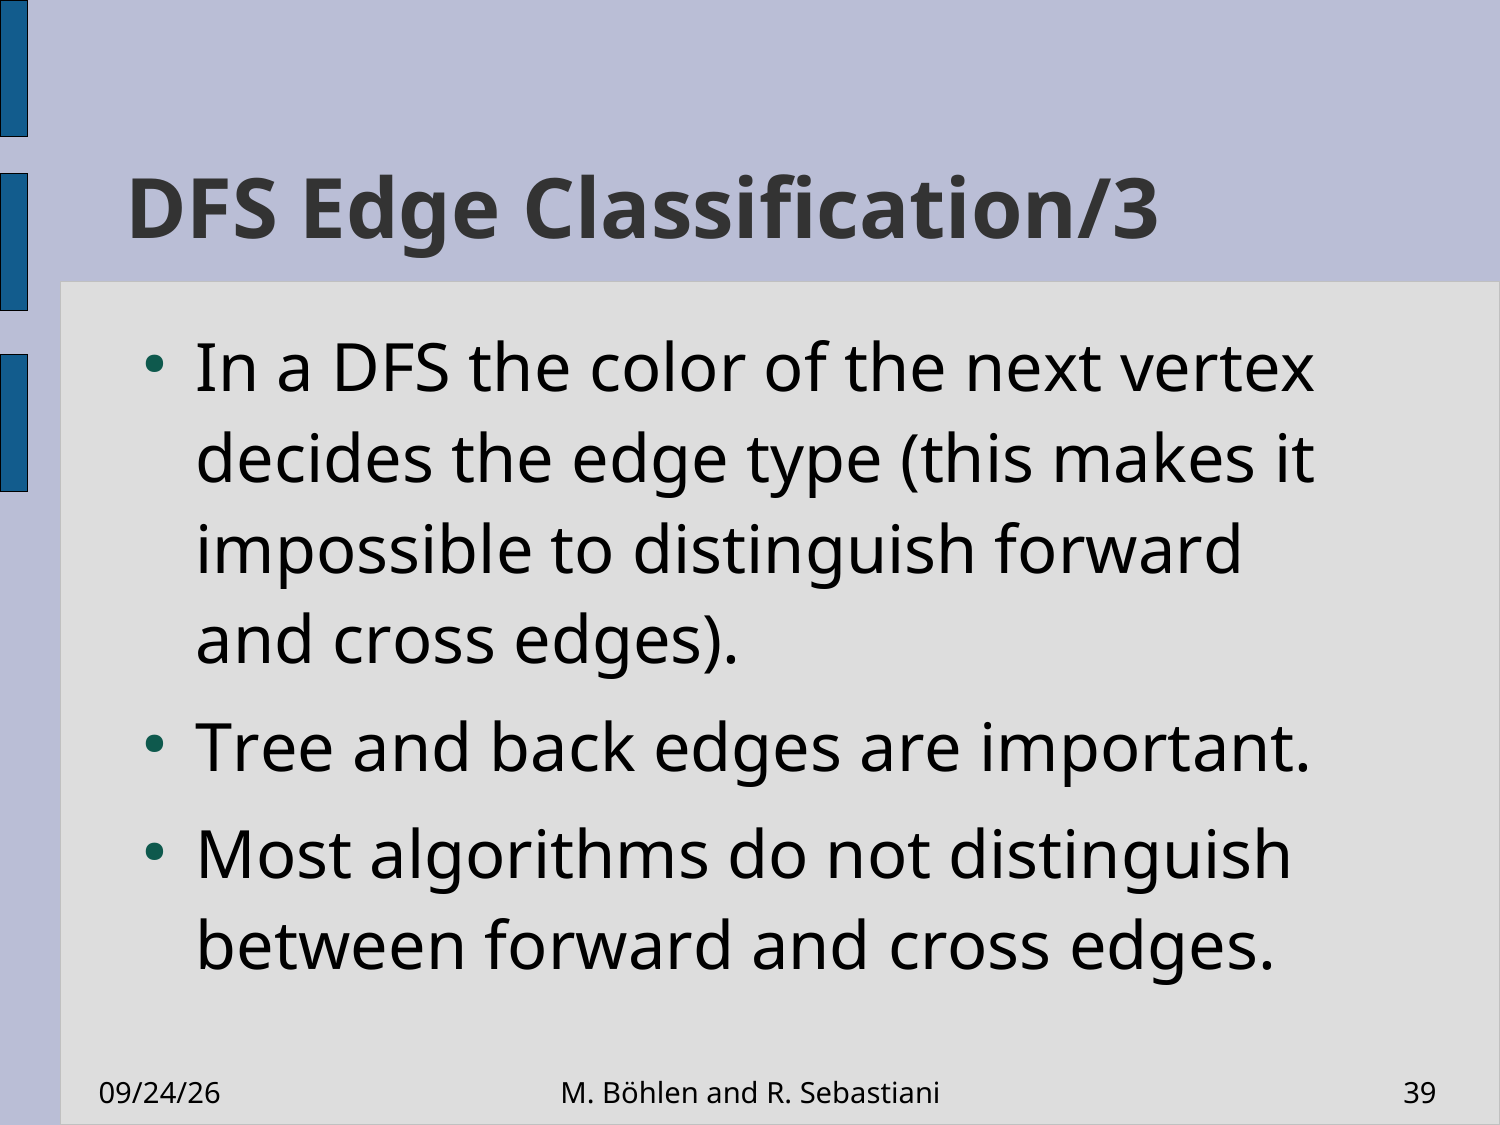

# DFS Edge Classification/3
In a DFS the color of the next vertex decides the edge type (this makes it impossible to distinguish forward and cross edges).
Tree and back edges are important.
Most algorithms do not distinguish between forward and cross edges.
M. Böhlen and R. Sebastiani
39